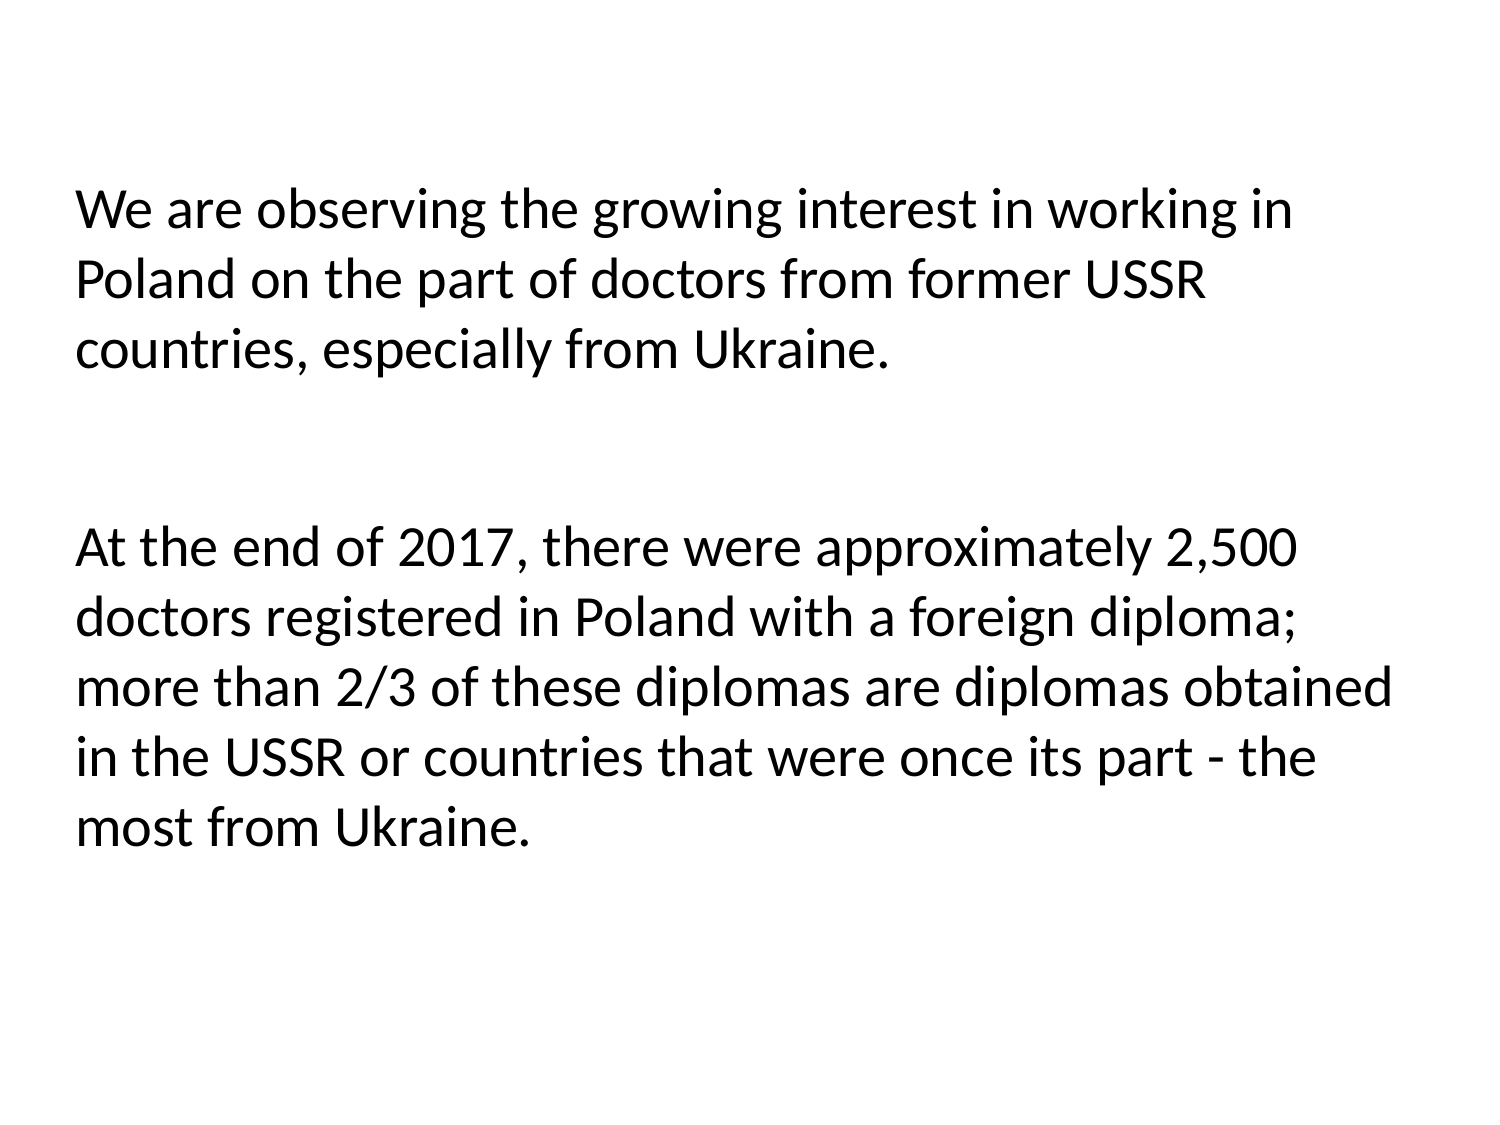

# Foreign Doctors
We are observing the growing interest in working in Poland on the part of doctors from former USSR countries, especially from Ukraine.
At the end of 2017, there were approximately 2,500 doctors registered in Poland with a foreign diploma; more than 2/3 of these diplomas are diplomas obtained in the USSR or countries that were once its part - the most from Ukraine.